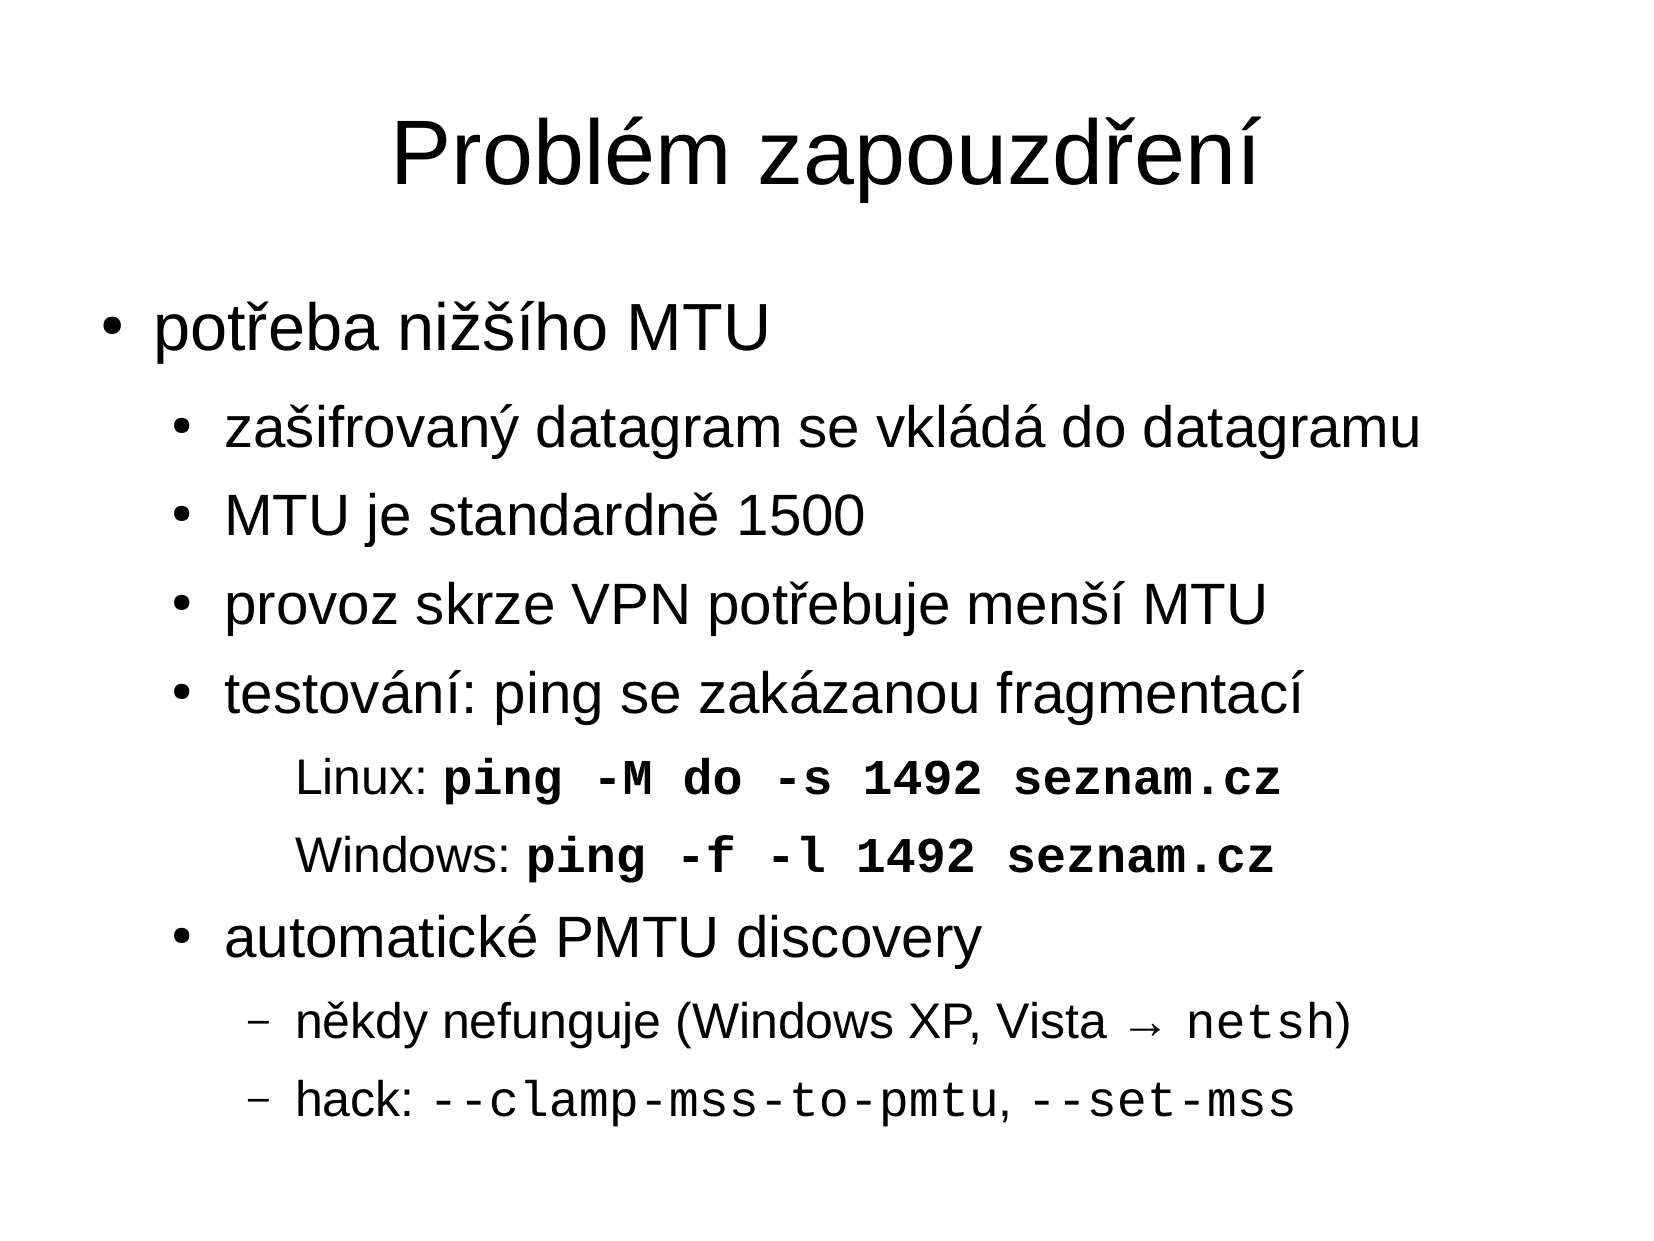

# Problém zapouzdření
potřeba nižšího MTU
zašifrovaný datagram se vkládá do datagramu
MTU je standardně 1500
provoz skrze VPN potřebuje menší MTU
testování: ping se zakázanou fragmentací
Linux: ping -M do -s 1492 seznam.cz
Windows: ping -f -l 1492 seznam.cz
automatické PMTU discovery
někdy nefunguje (Windows XP, Vista → netsh)
hack: --clamp-mss-to-pmtu, --set-mss